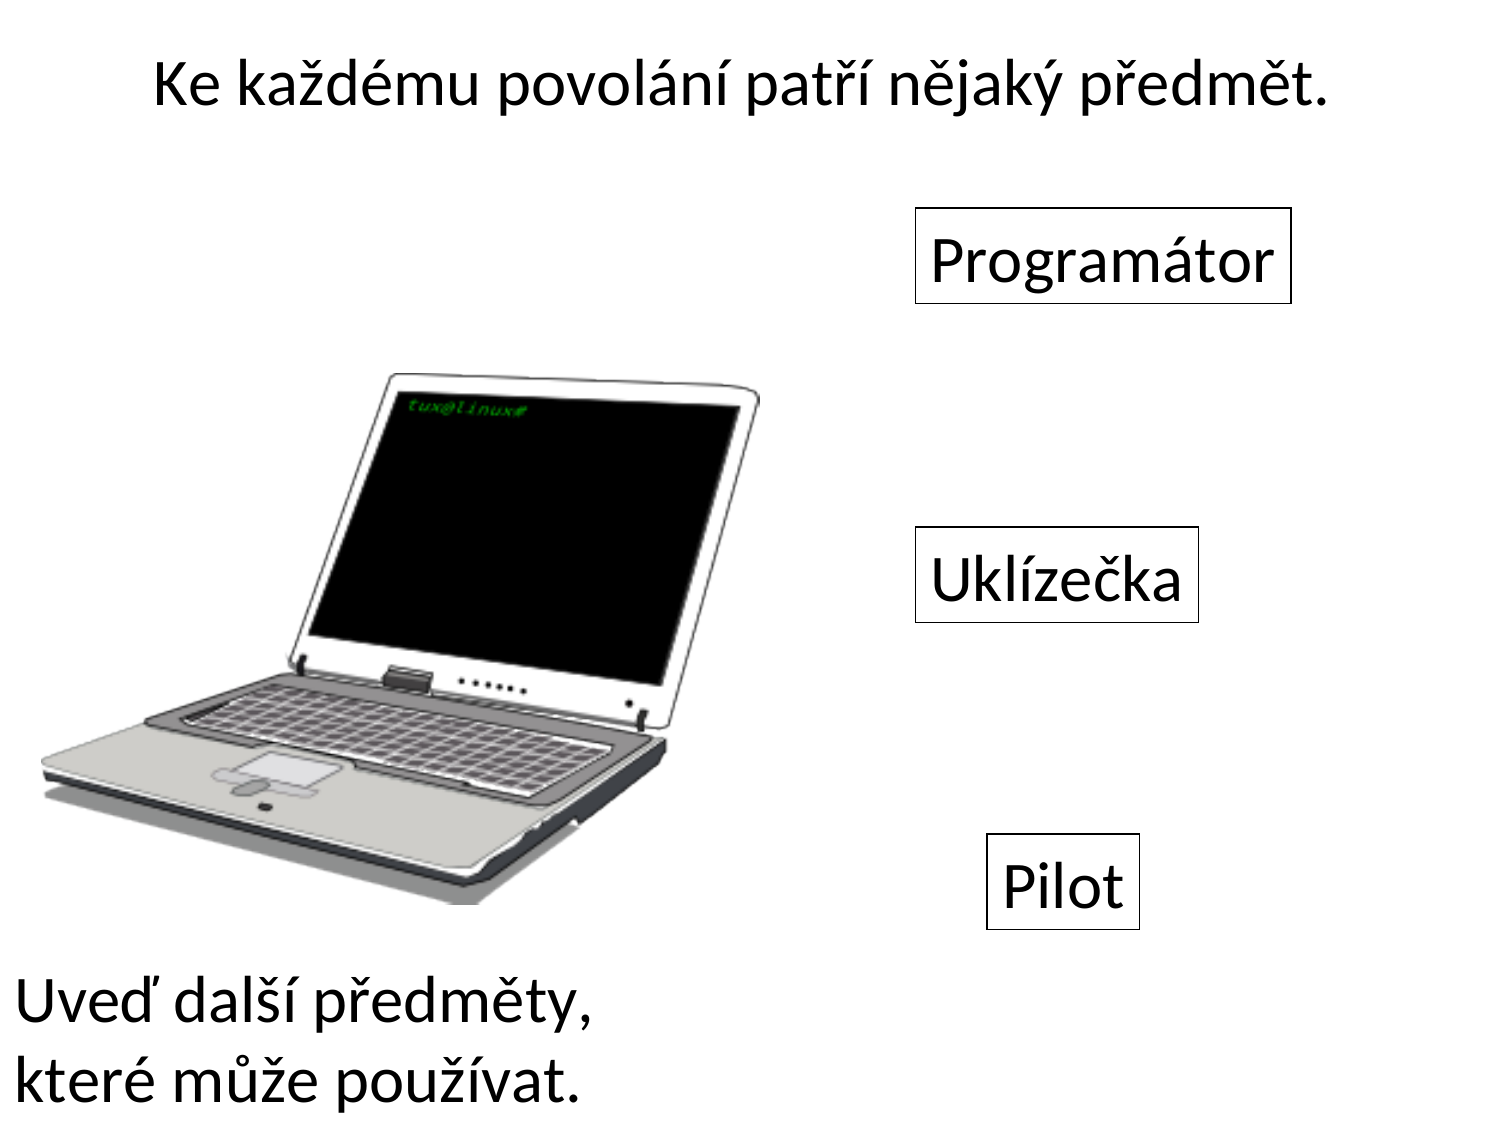

Ke každému povolání patří nějaký předmět.
Programátor
Uklízečka
Pilot
Uveď další předměty,
které může používat.